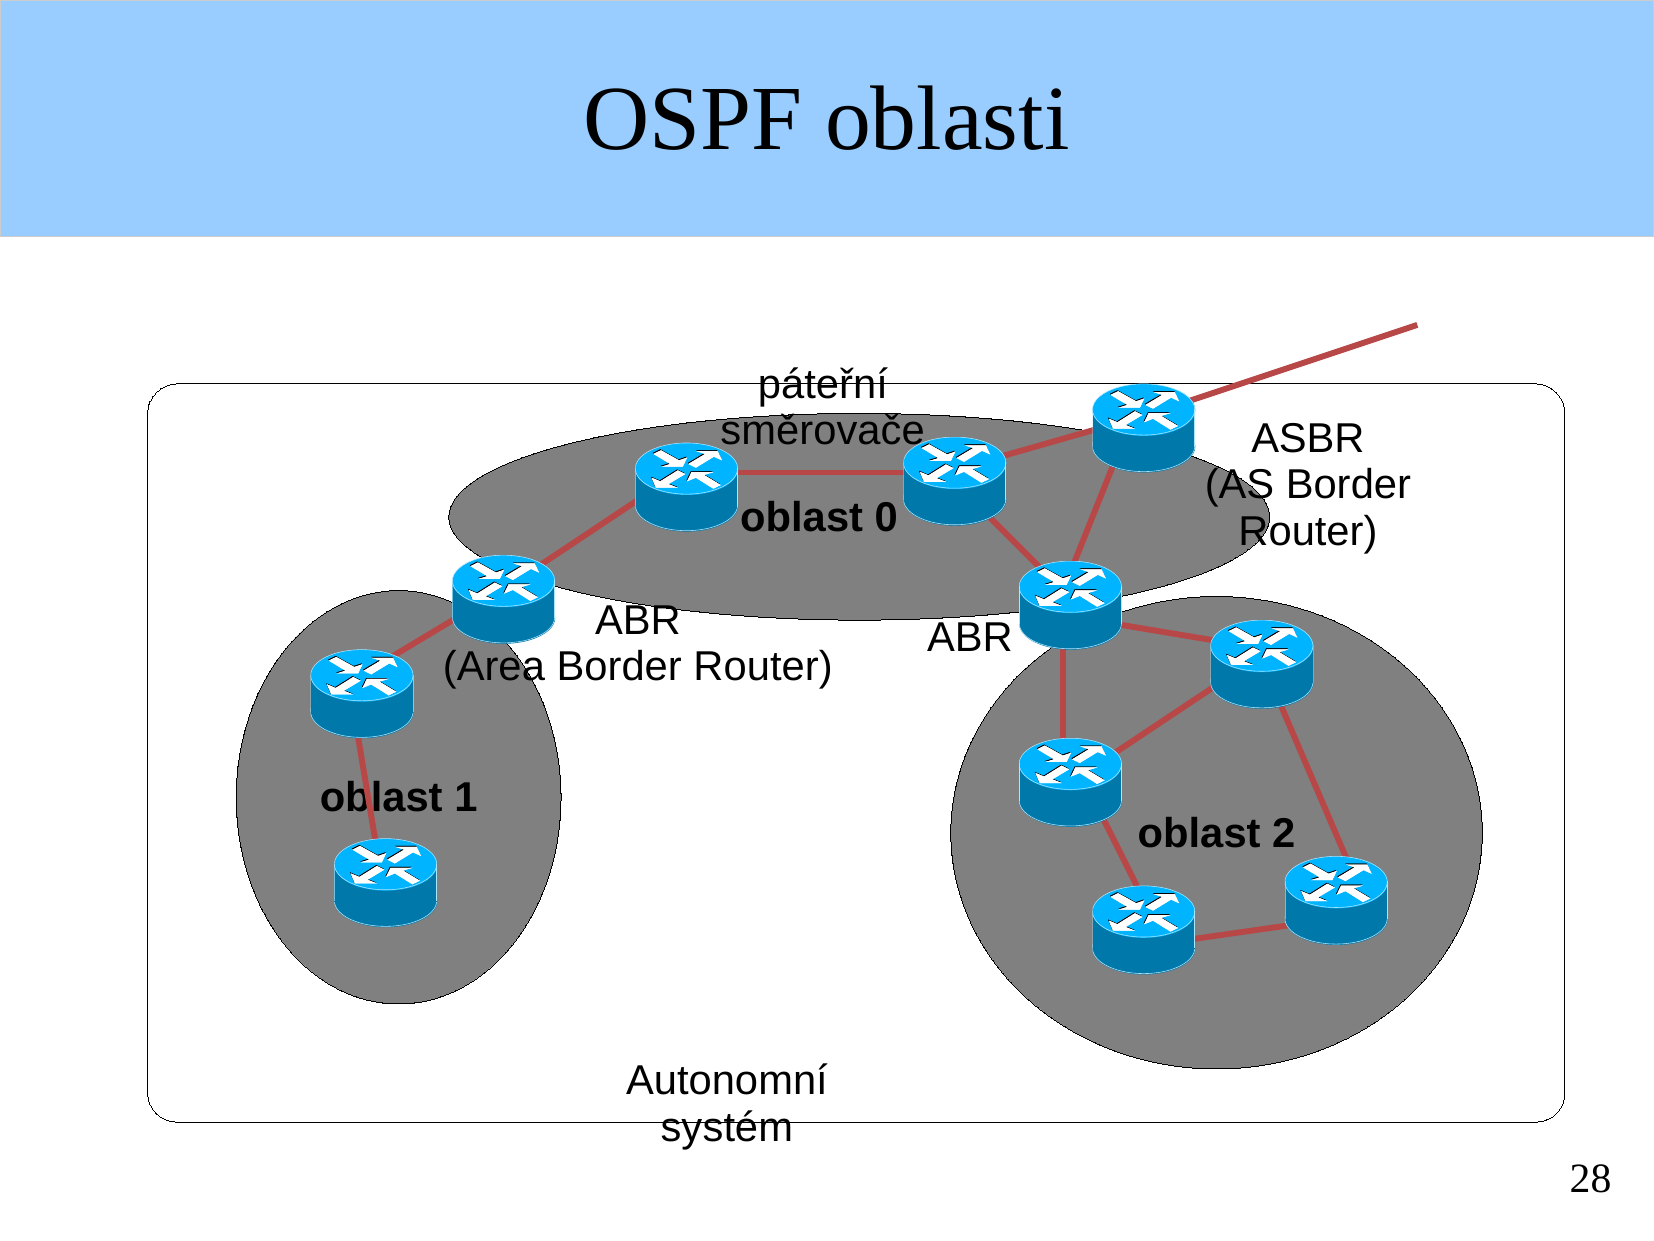

# OSPF oblasti
páteřní směrovače
ASBR
(AS Border Router)
oblast 0
ABR
(Area Border Router)
oblast 1
oblast 2
ABR
Autonomní systém